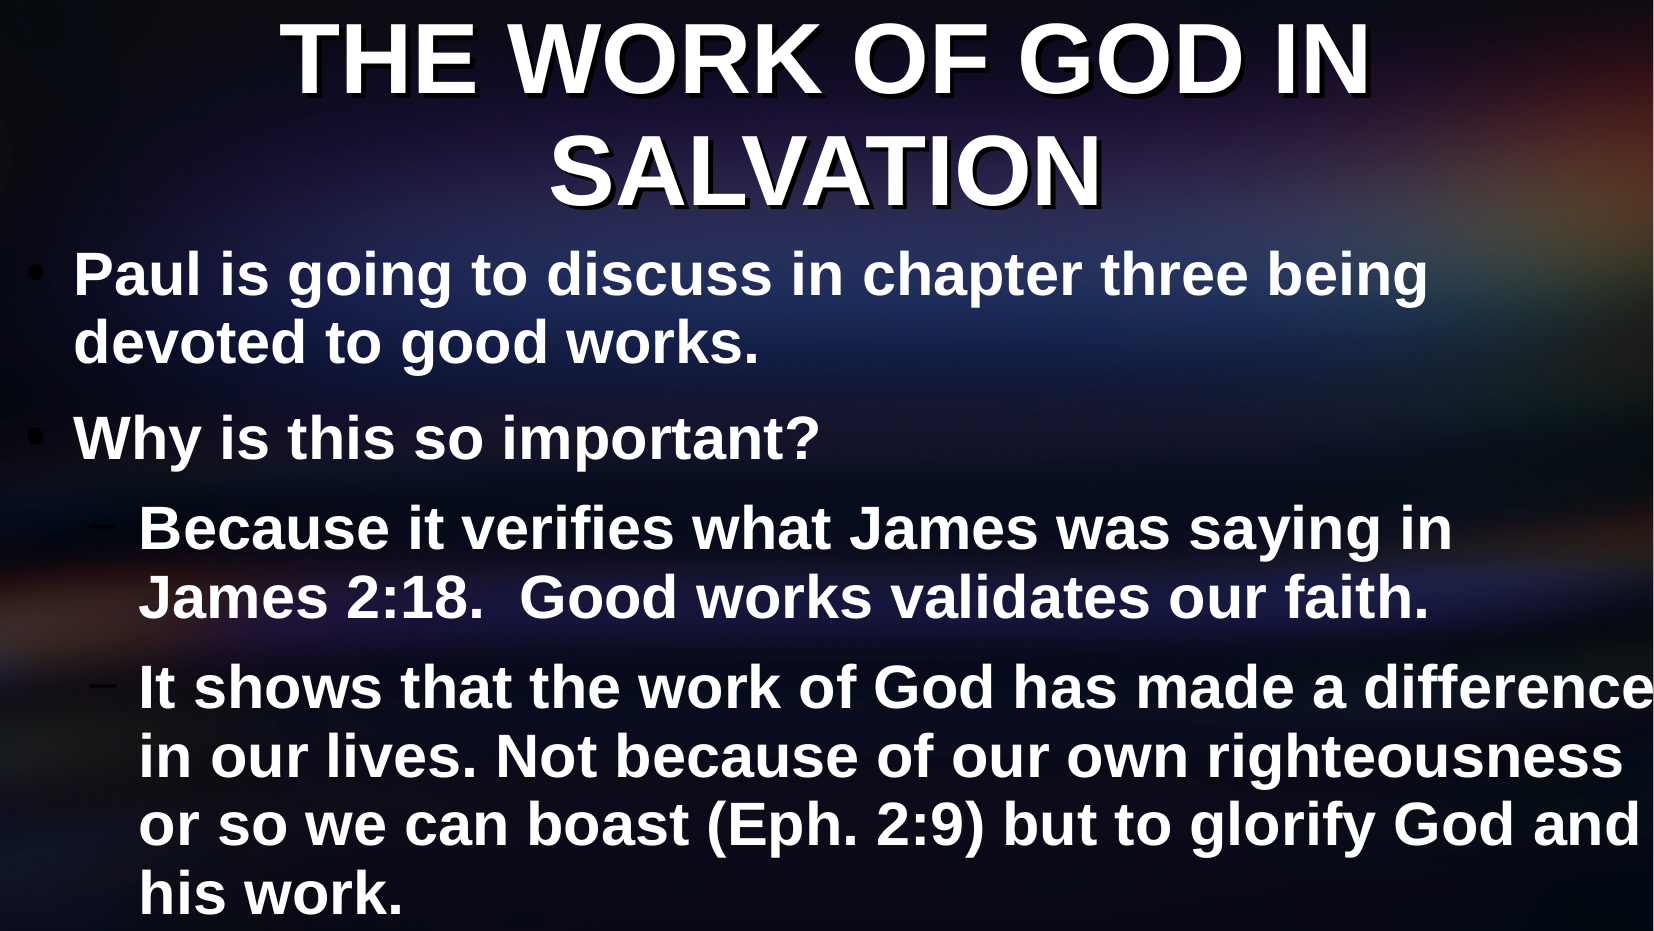

# THE WORK OF GOD IN SALVATION
Paul is going to discuss in chapter three being devoted to good works.
Why is this so important?
Because it verifies what James was saying in James 2:18. Good works validates our faith.
It shows that the work of God has made a difference in our lives. Not because of our own righteousness or so we can boast (Eph. 2:9) but to glorify God and his work.